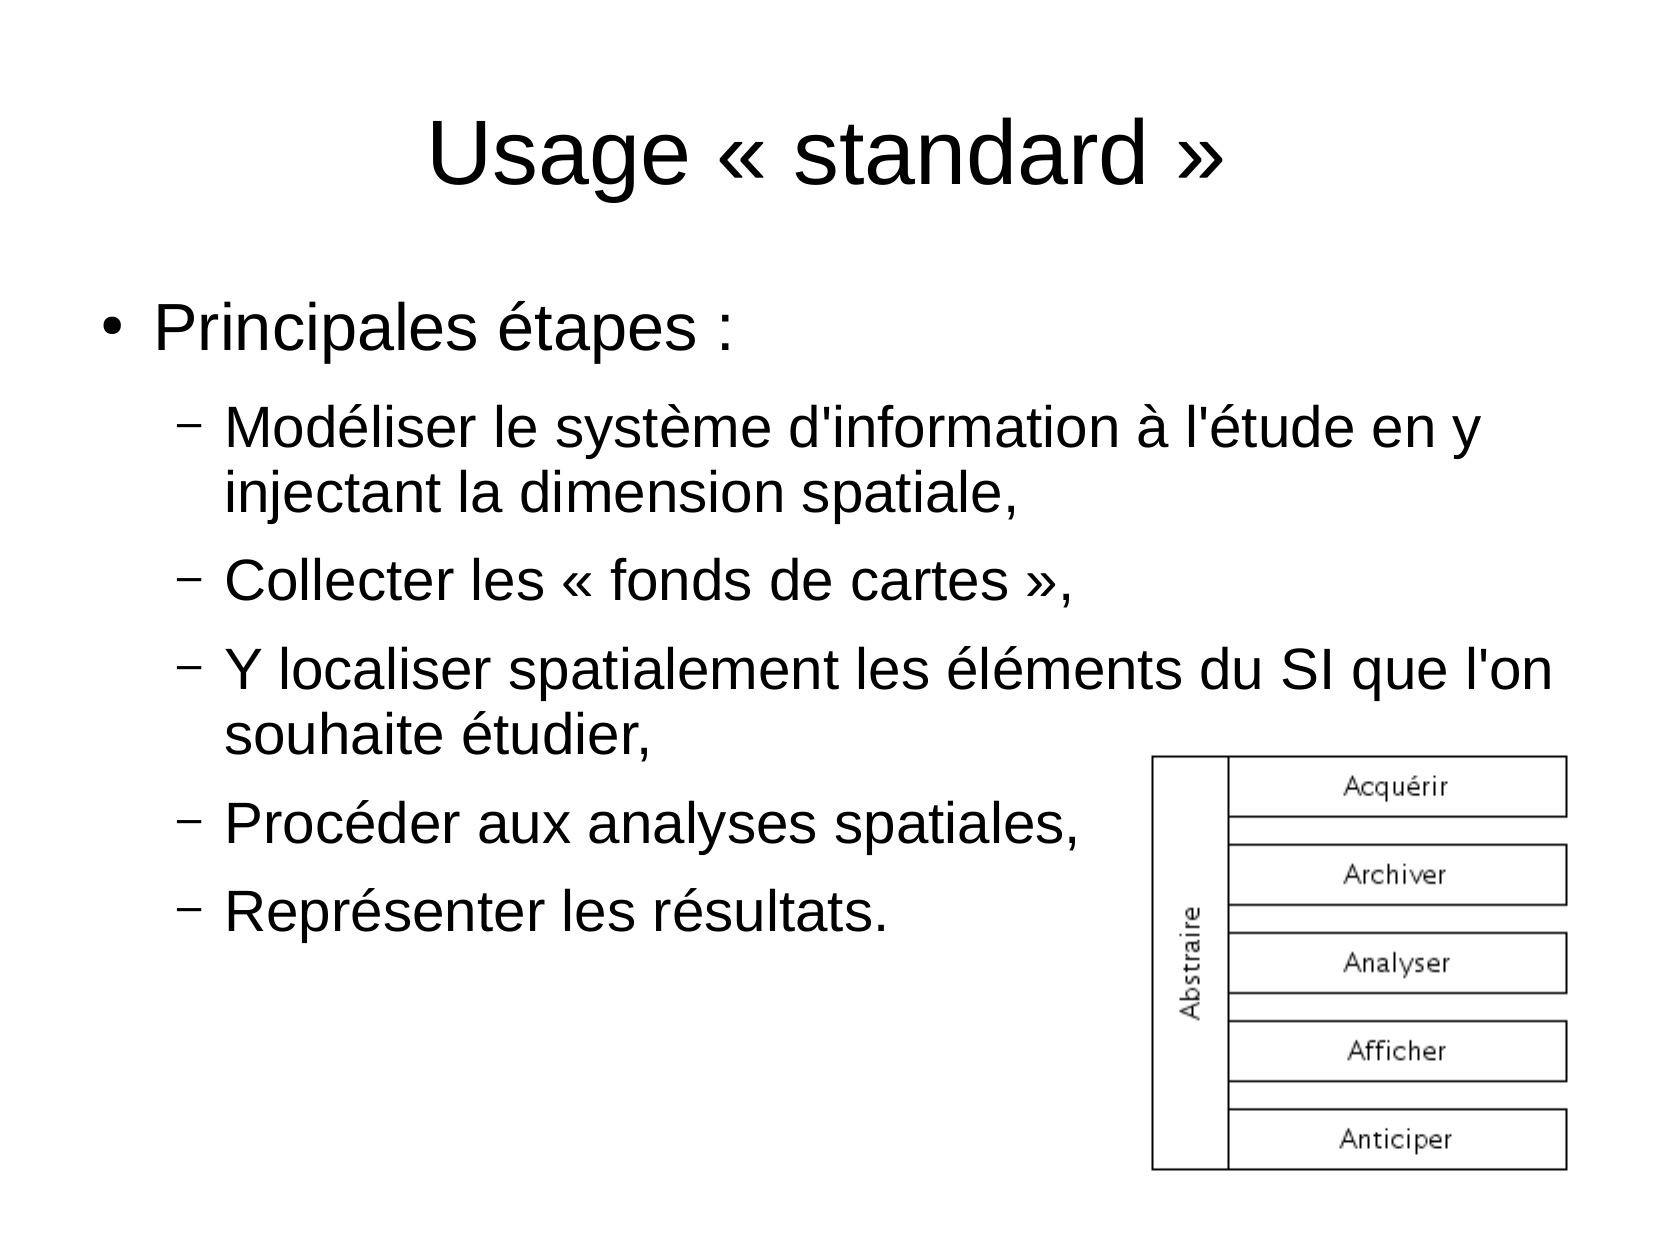

# Usage « standard »
Principales étapes :
Modéliser le système d'information à l'étude en y injectant la dimension spatiale,
Collecter les « fonds de cartes »,
Y localiser spatialement les éléments du SI que l'on souhaite étudier,
Procéder aux analyses spatiales,
Représenter les résultats.